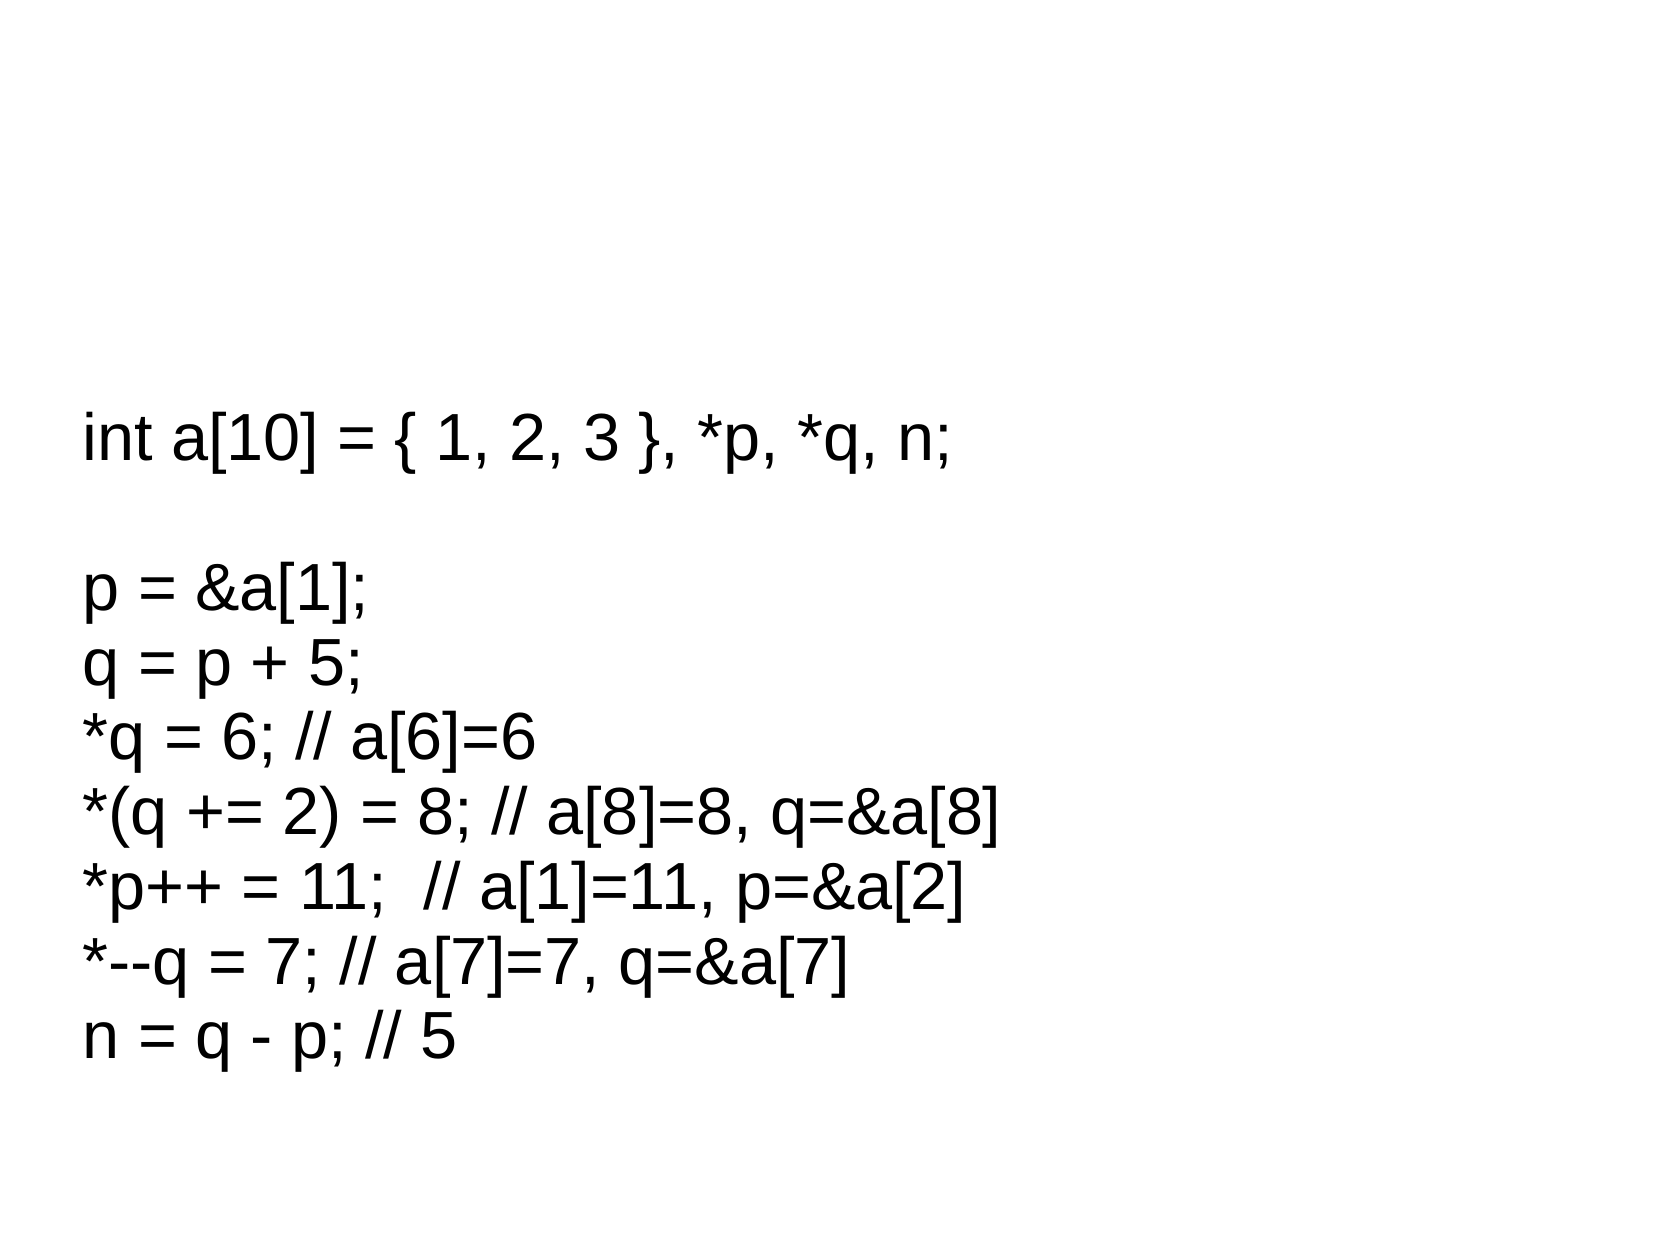

int a[10] = { 1, 2, 3 }, *p, *q, n;
p = &a[1];
q = p + 5;
*q = 6; // a[6]=6
*(q += 2) = 8; // a[8]=8, q=&a[8]
*p++ = 11; // a[1]=11, p=&a[2]
*--q = 7; // a[7]=7, q=&a[7]
n = q - p; // 5